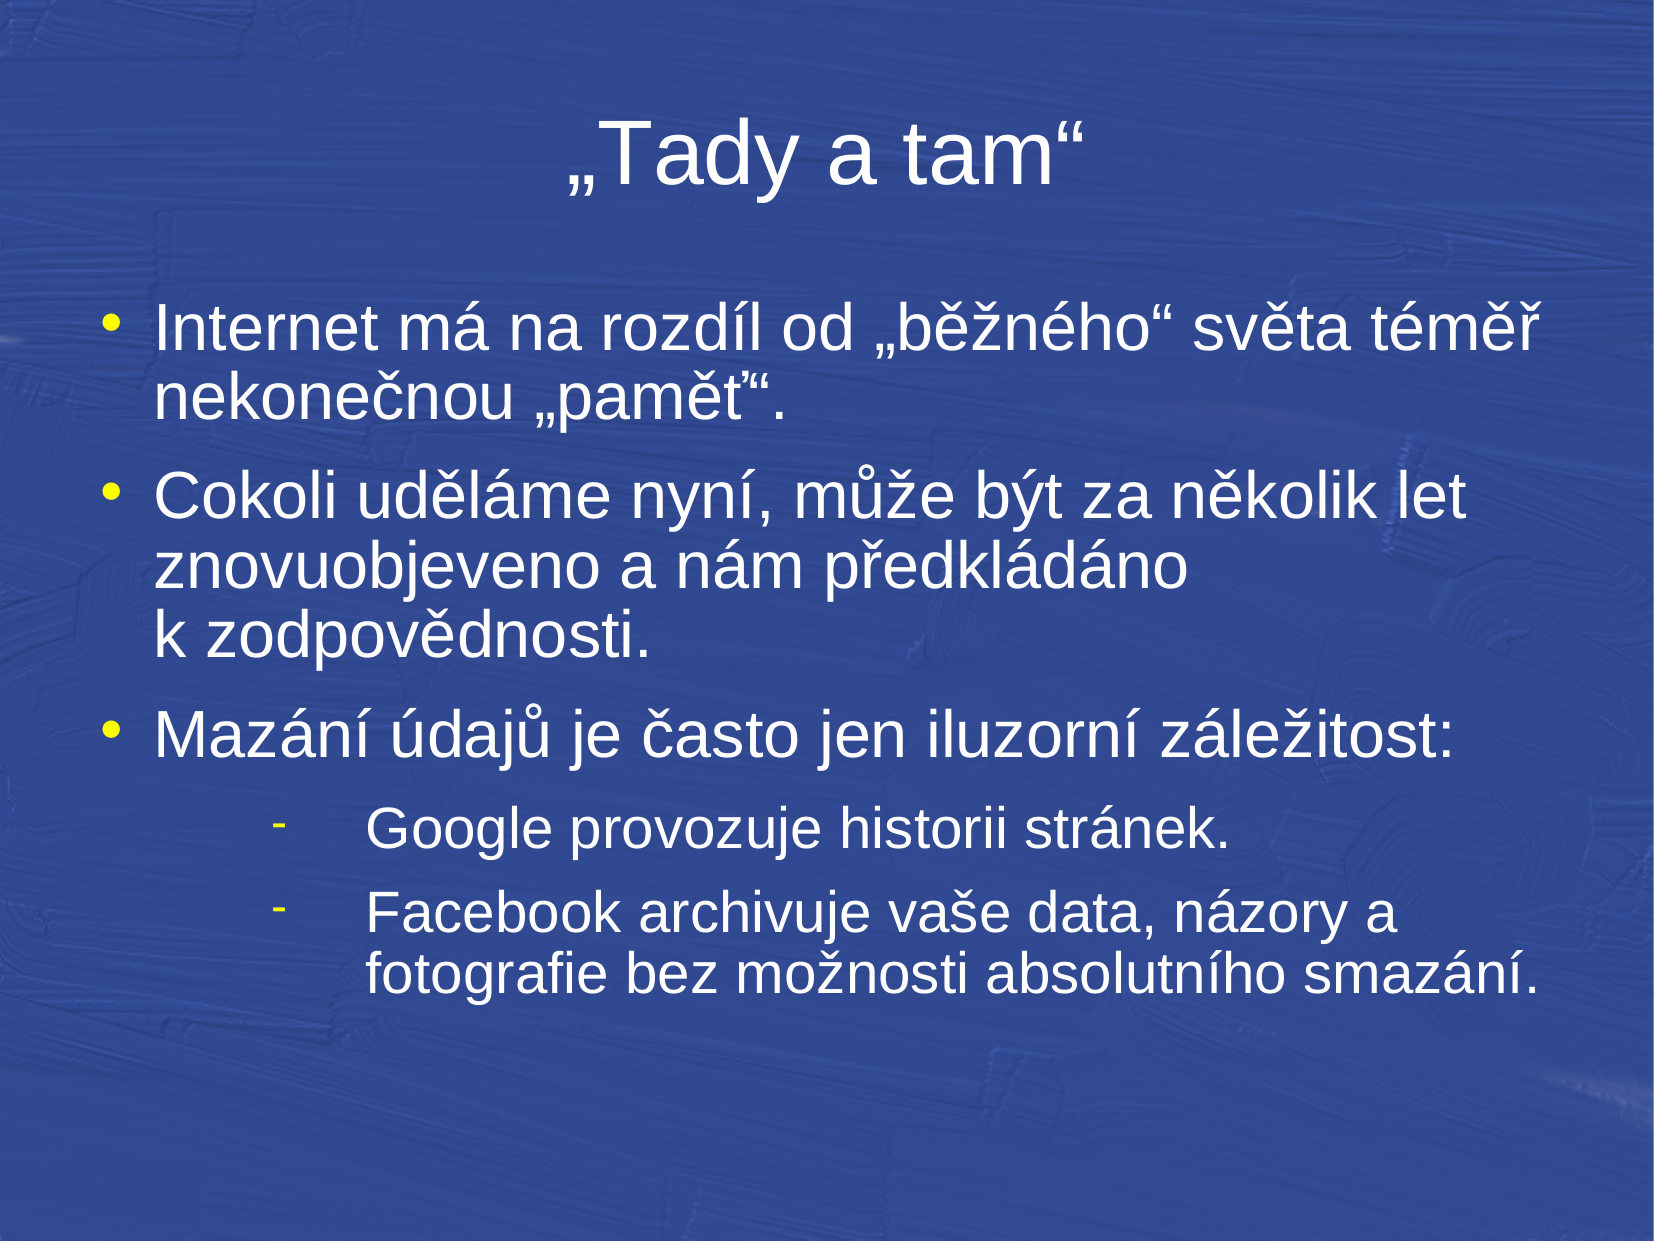

# „Tady a tam“
Internet má na rozdíl od „běžného“ světa téměř nekonečnou „paměť“.
Cokoli uděláme nyní, může být za několik let znovuobjeveno a nám předkládáno k zodpovědnosti.
Mazání údajů je často jen iluzorní záležitost:
Google provozuje historii stránek.
Facebook archivuje vaše data, názory a fotografie bez možnosti absolutního smazání.